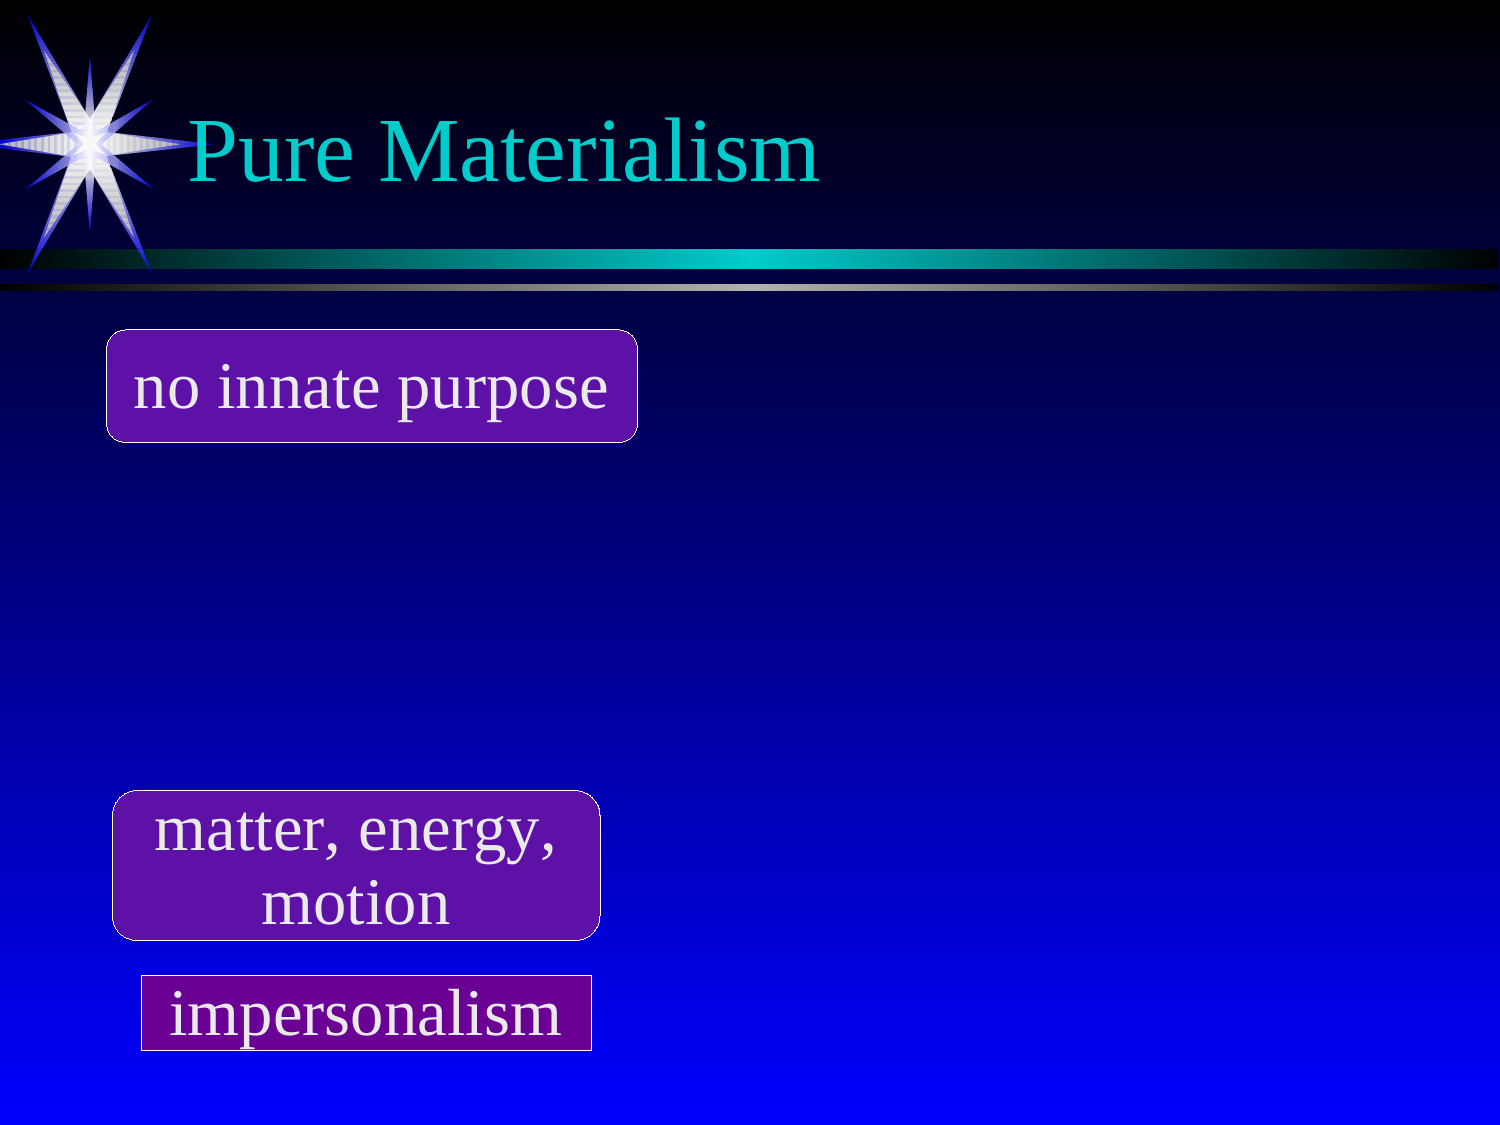

# Pure Materialism
no innate purpose
matter, energy,
motion
impersonalism